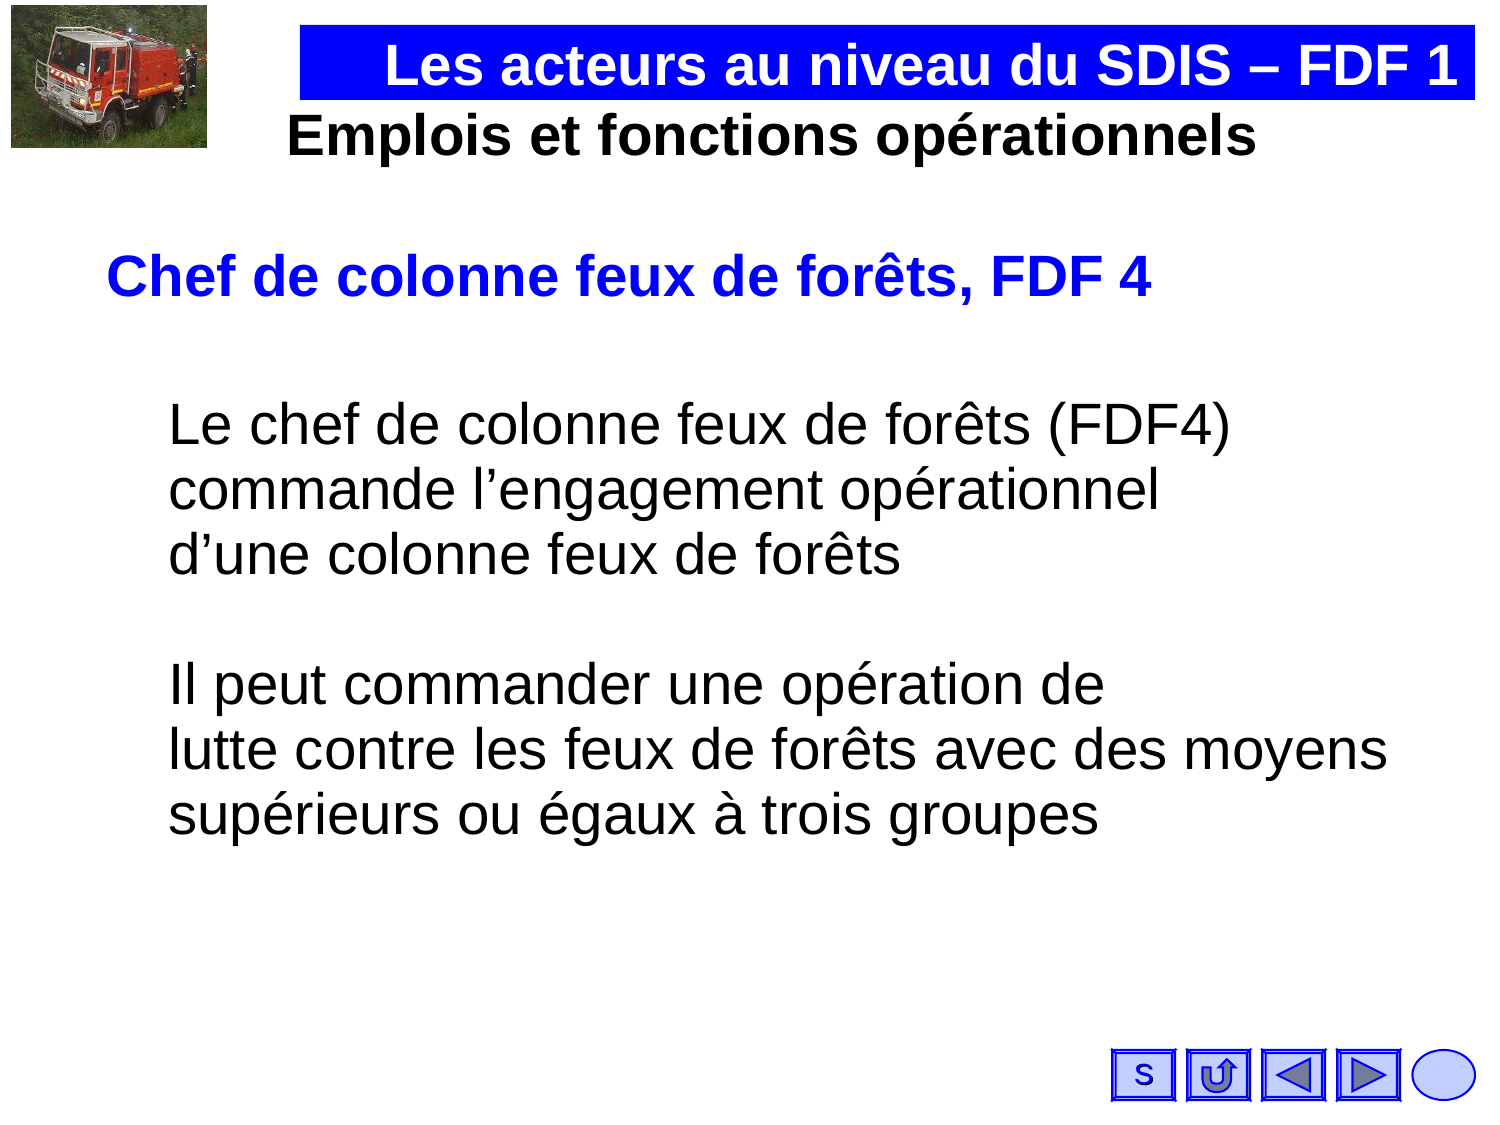

Les acteurs au niveau du SDIS – FDF 1
Emplois et fonctions opérationnels
Chef de colonne feux de forêts, FDF 4
Le chef de colonne feux de forêts (FDF4)
commande l’engagement opérationnel
d’une colonne feux de forêts
Il peut commander une opération de
lutte contre les feux de forêts avec des moyens
supérieurs ou égaux à trois groupes